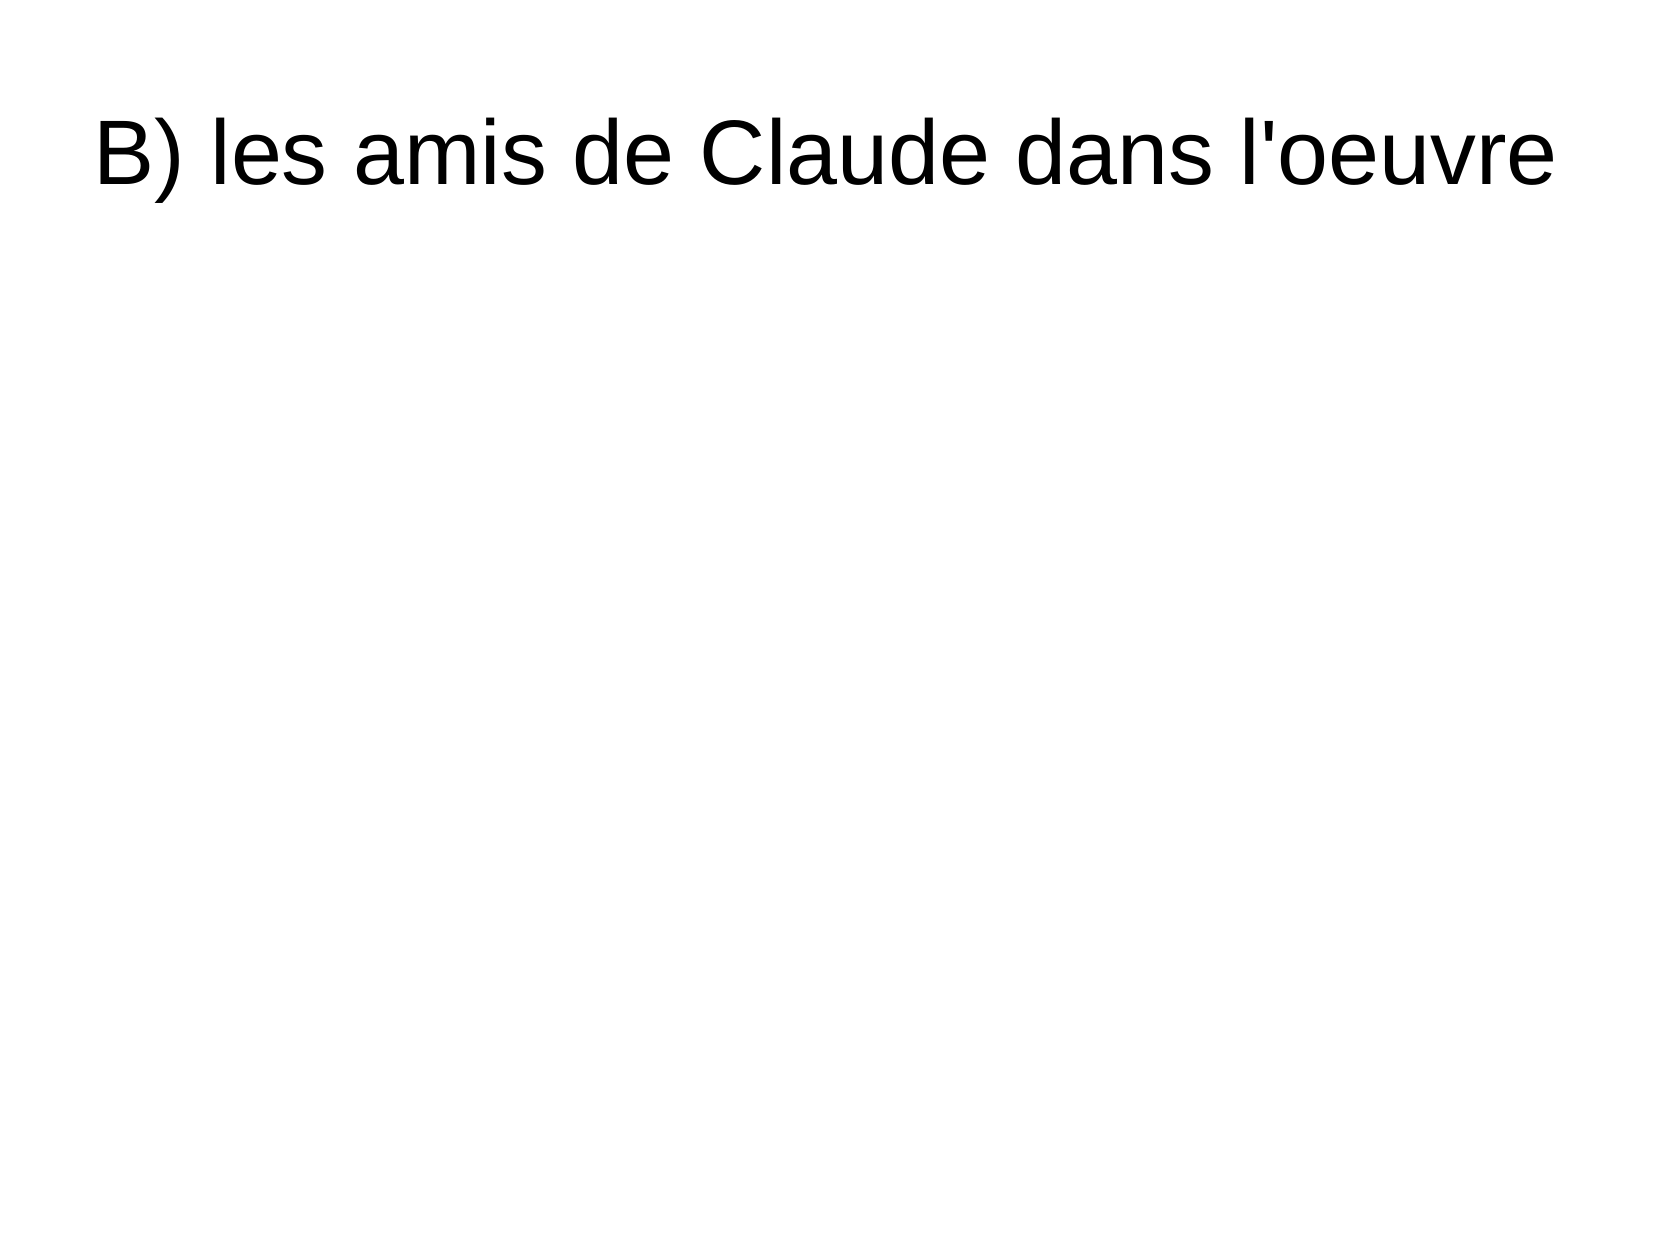

# B) les amis de Claude dans l'oeuvre